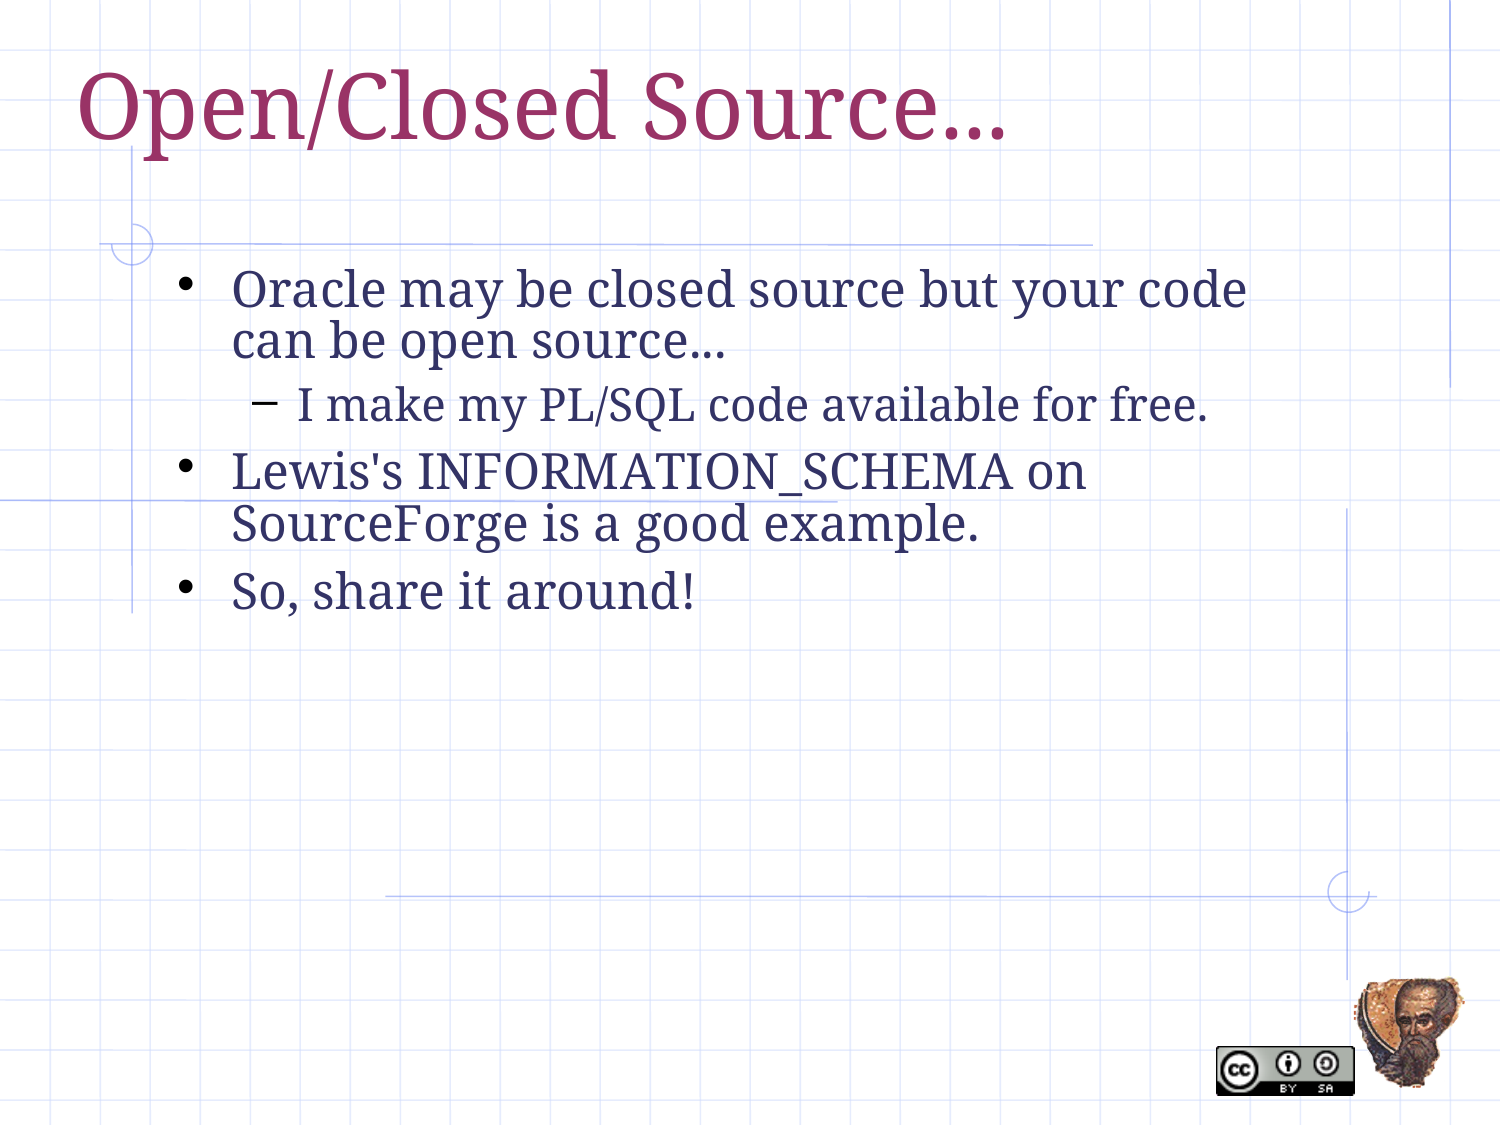

# Open/Closed Source...
Oracle may be closed source but your code can be open source...
I make my PL/SQL code available for free.
Lewis's INFORMATION_SCHEMA on SourceForge is a good example.
So, share it around!